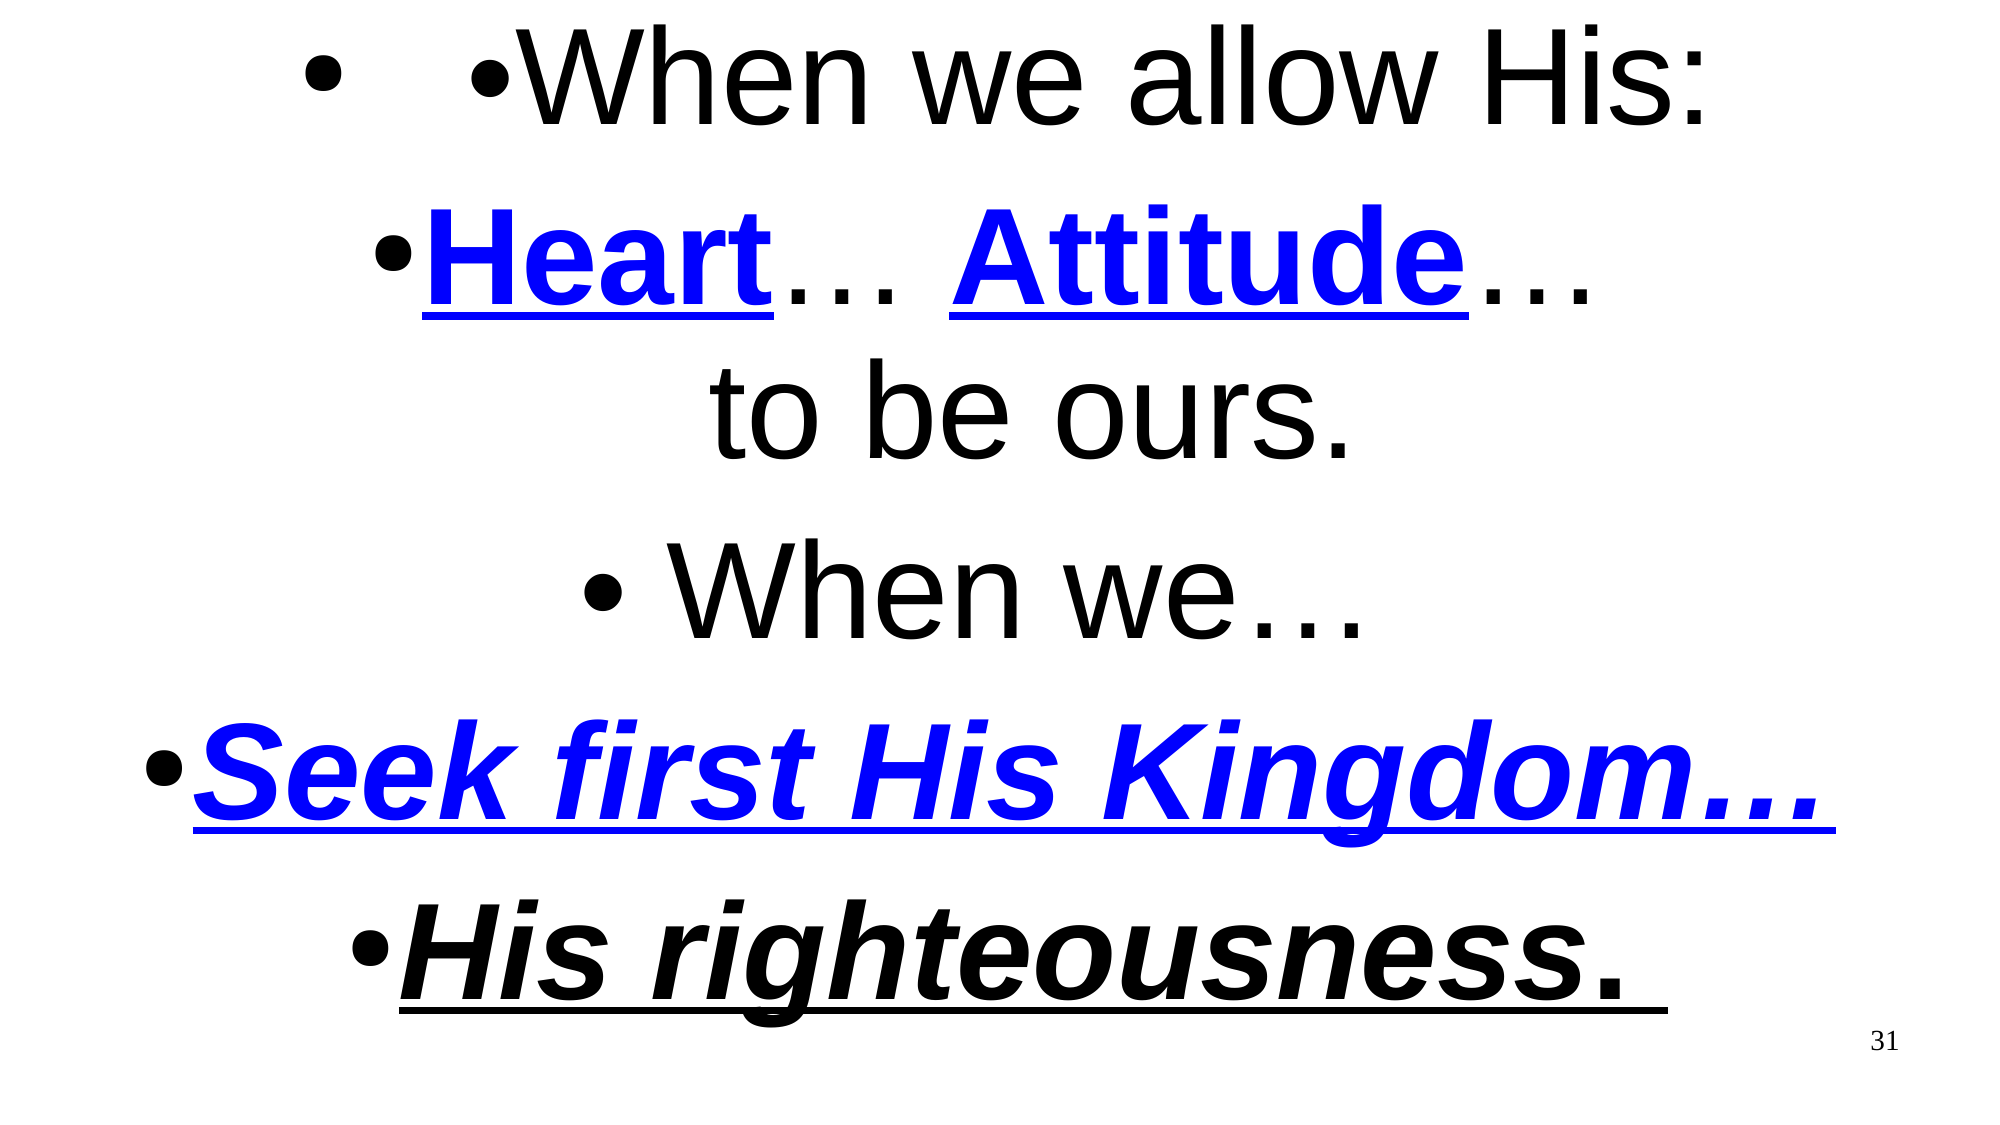

# •When we allow His:
Heart… Attitude…
to be ours.
• When we…
Seek first His Kingdom…
His righteousness.
31